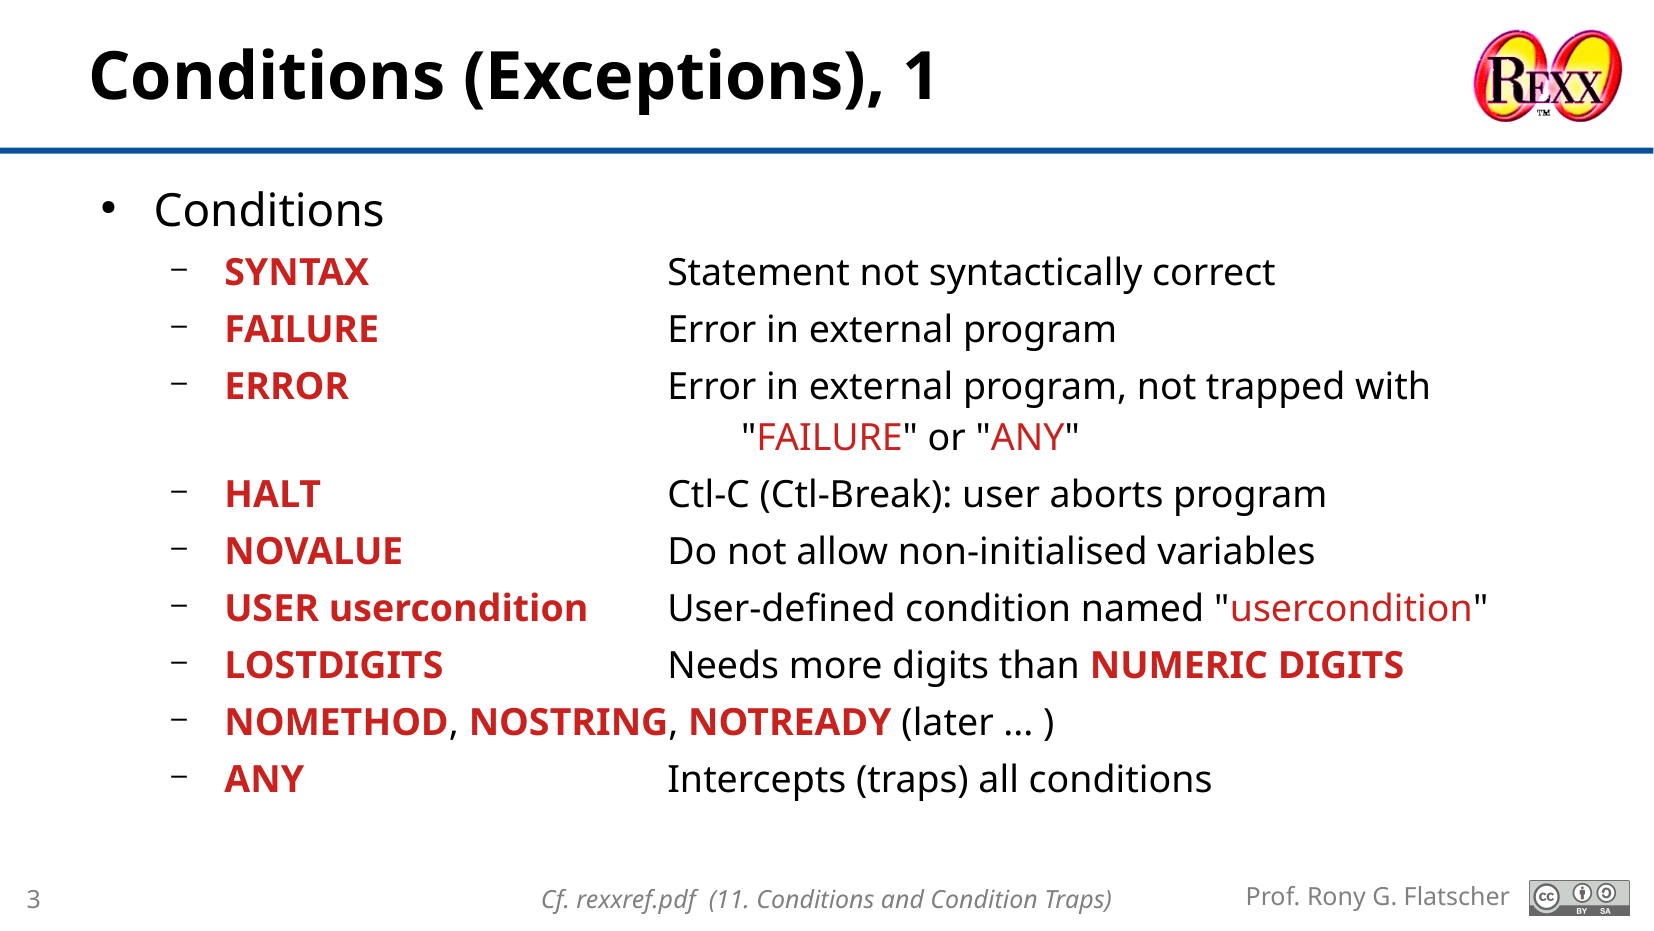

# Conditions (Exceptions), 1
Conditions
SYNTAX 				Statement not syntactically correct
FAILURE 	 			Error in external program
ERROR 					Error in external program, not trapped with 		 							"FAILURE" or "ANY"
HALT 					Ctl-C (Ctl-Break): user aborts program
NOVALUE 				Do not allow non-initialised variables
USER usercondition		User-defined condition named "usercondition"
LOSTDIGITS 			Needs more digits than NUMERIC DIGITS
NOMETHOD, NOSTRING, NOTREADY (later ... )
ANY 					Intercepts (traps) all conditions
Cf. rexxref.pdf (11. Conditions and Condition Traps)